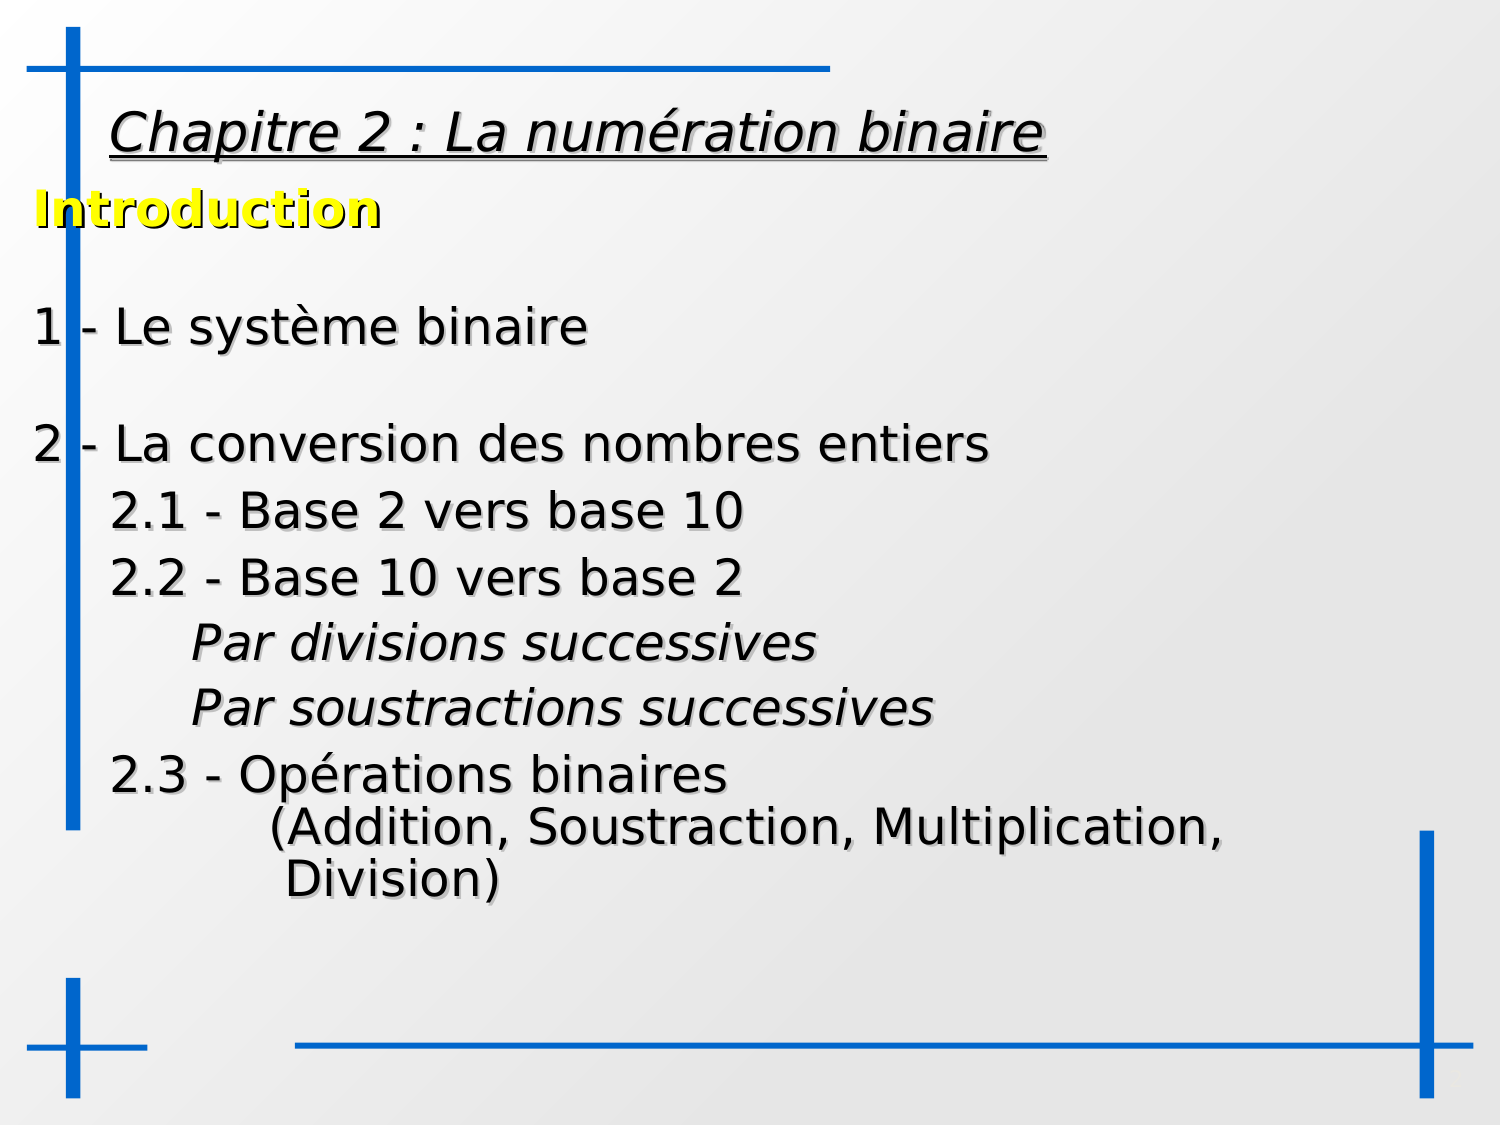

# Chapitre 2 : La numération binaire
Introduction
1 - Le système binaire
2 - La conversion des nombres entiers
2.1 - Base 2 vers base 10
2.2 - Base 10 vers base 2
Par divisions successives
Par soustractions successives
2.3 - Opérations binaires
 (Addition, Soustraction, Multiplication, 		 Division)